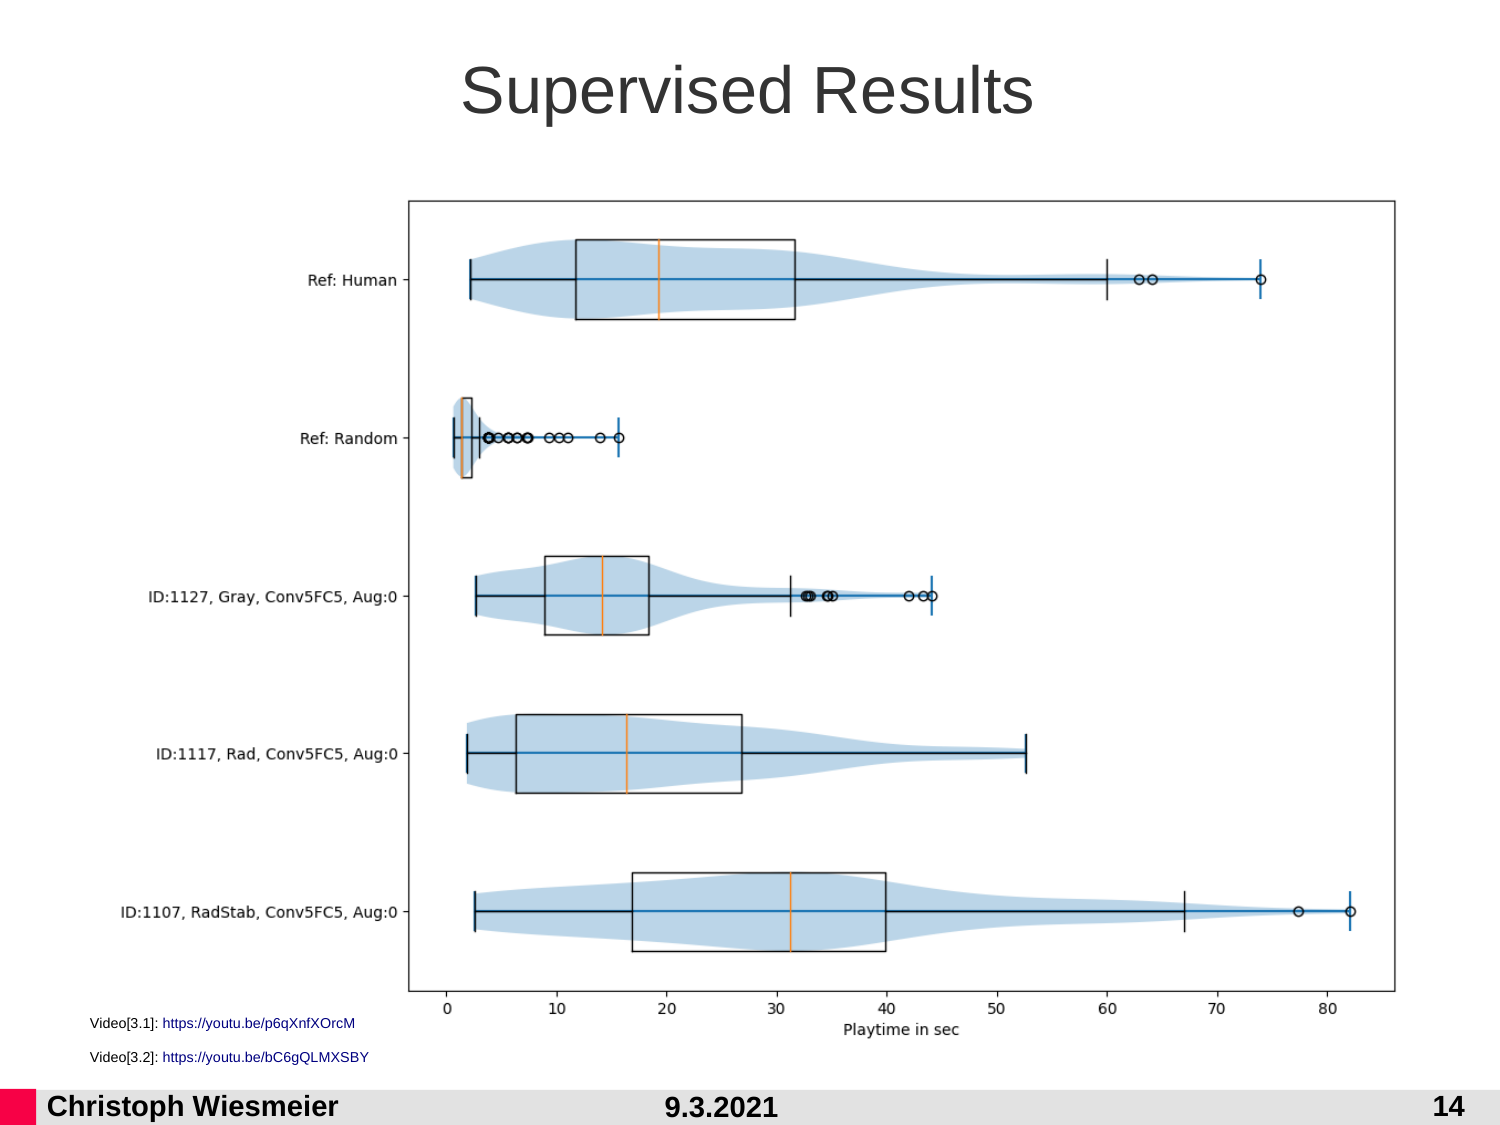

# Supervised Results
Video[3.1]: https://youtu.be/p6qXnfXOrcM
Video[3.2]: https://youtu.be/bC6gQLMXSBY